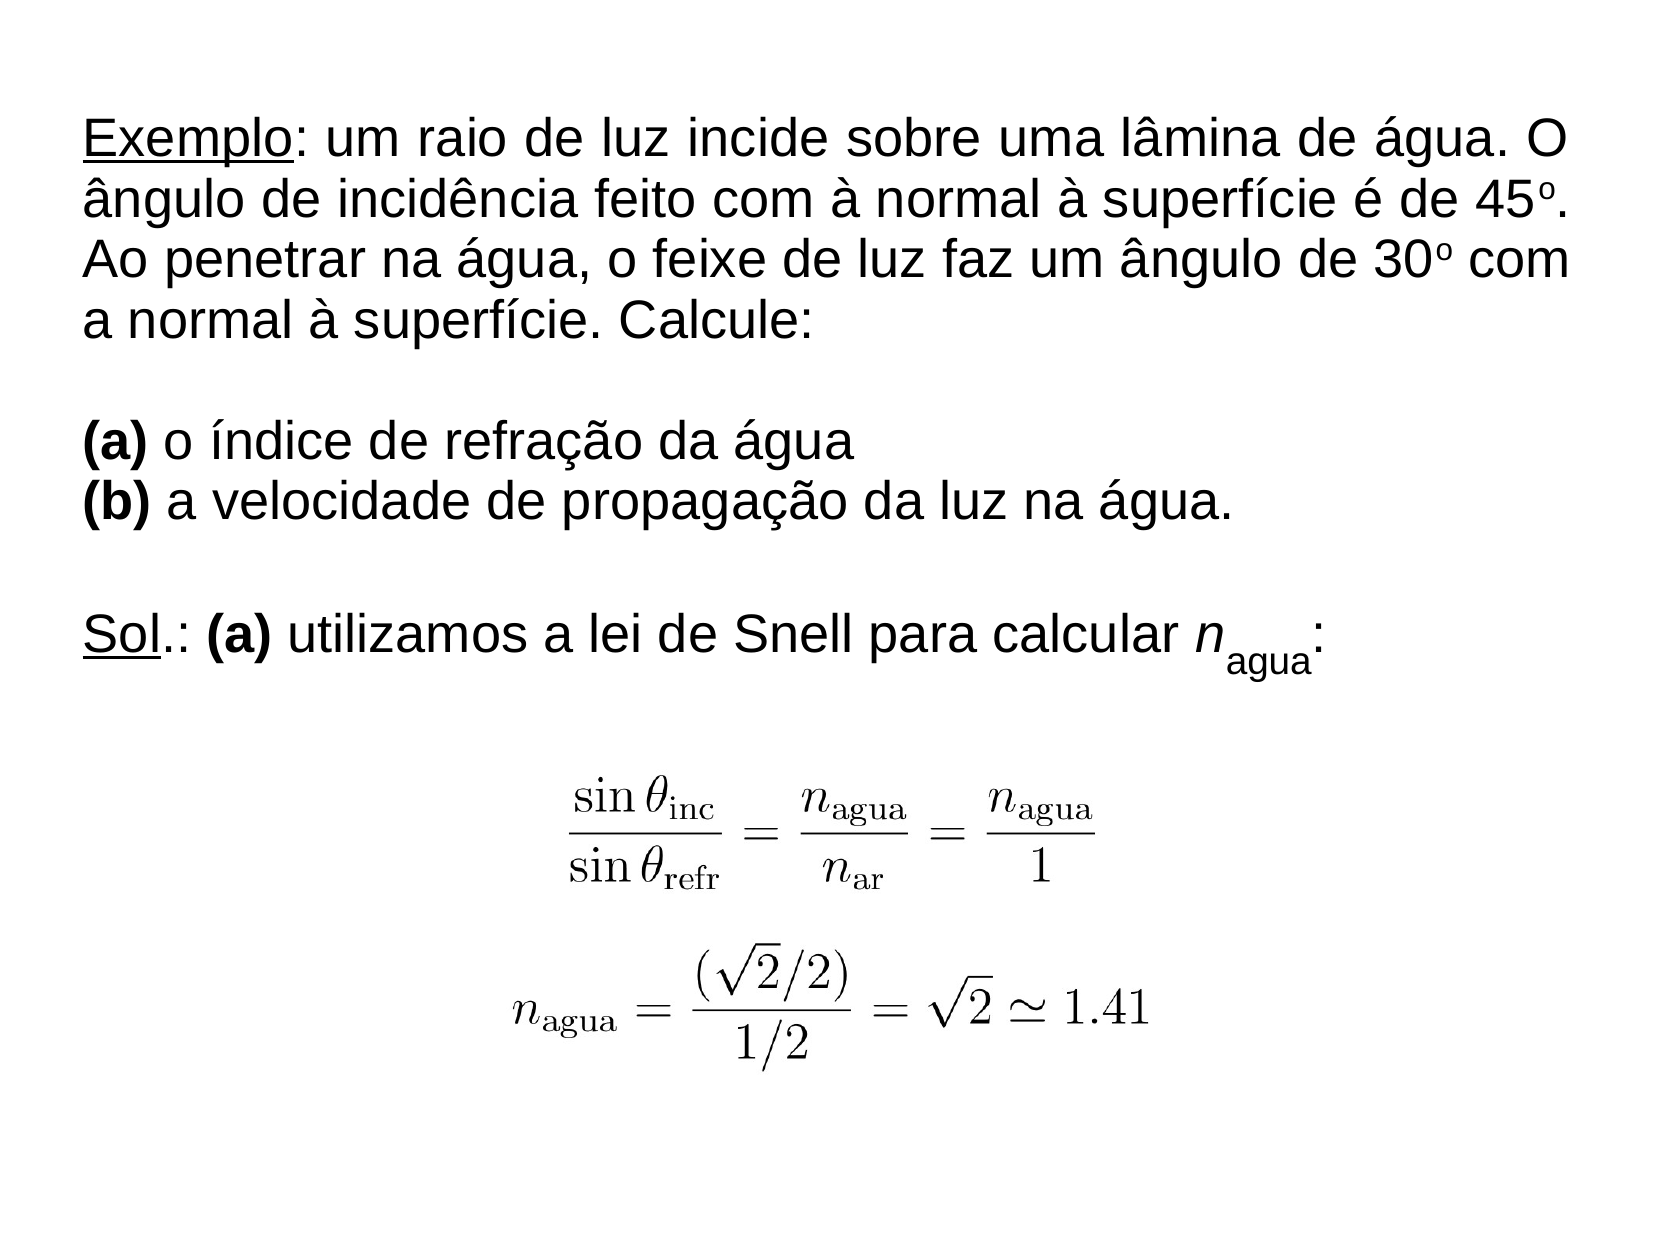

# Exemplo: um raio de luz incide sobre uma lâmina de água. O ângulo de incidência feito com à normal à superfície é de 45o. Ao penetrar na água, o feixe de luz faz um ângulo de 30o com a normal à superfície. Calcule:
(a) o índice de refração da água
(b) a velocidade de propagação da luz na água.
Sol.: (a) utilizamos a lei de Snell para calcular nagua: